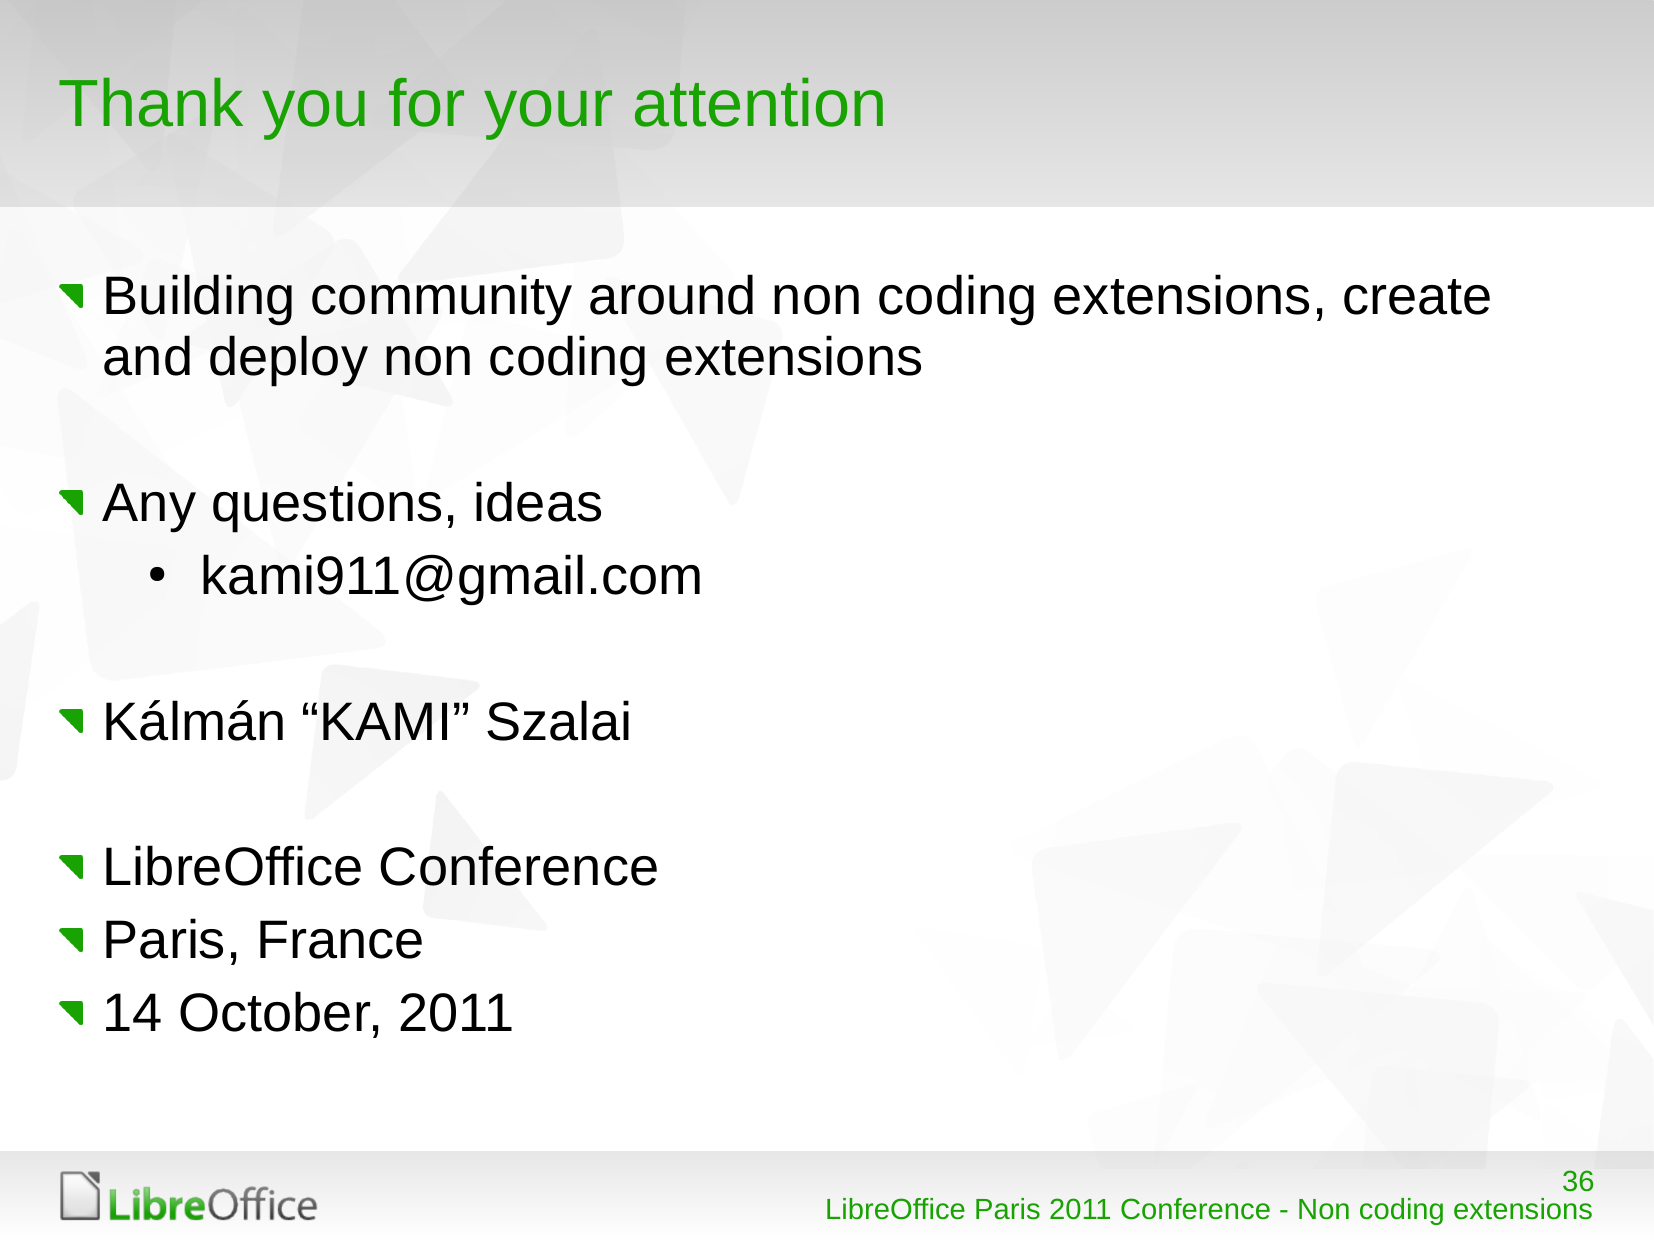

# Thank you for your attention
Building community around non coding extensions, create and deploy non coding extensions
Any questions, ideas
kami911@gmail.com
Kálmán “KAMI” Szalai
LibreOffice Conference
Paris, France
14 October, 2011
36
LibreOffice Paris 2011 Conference - Non coding extensions